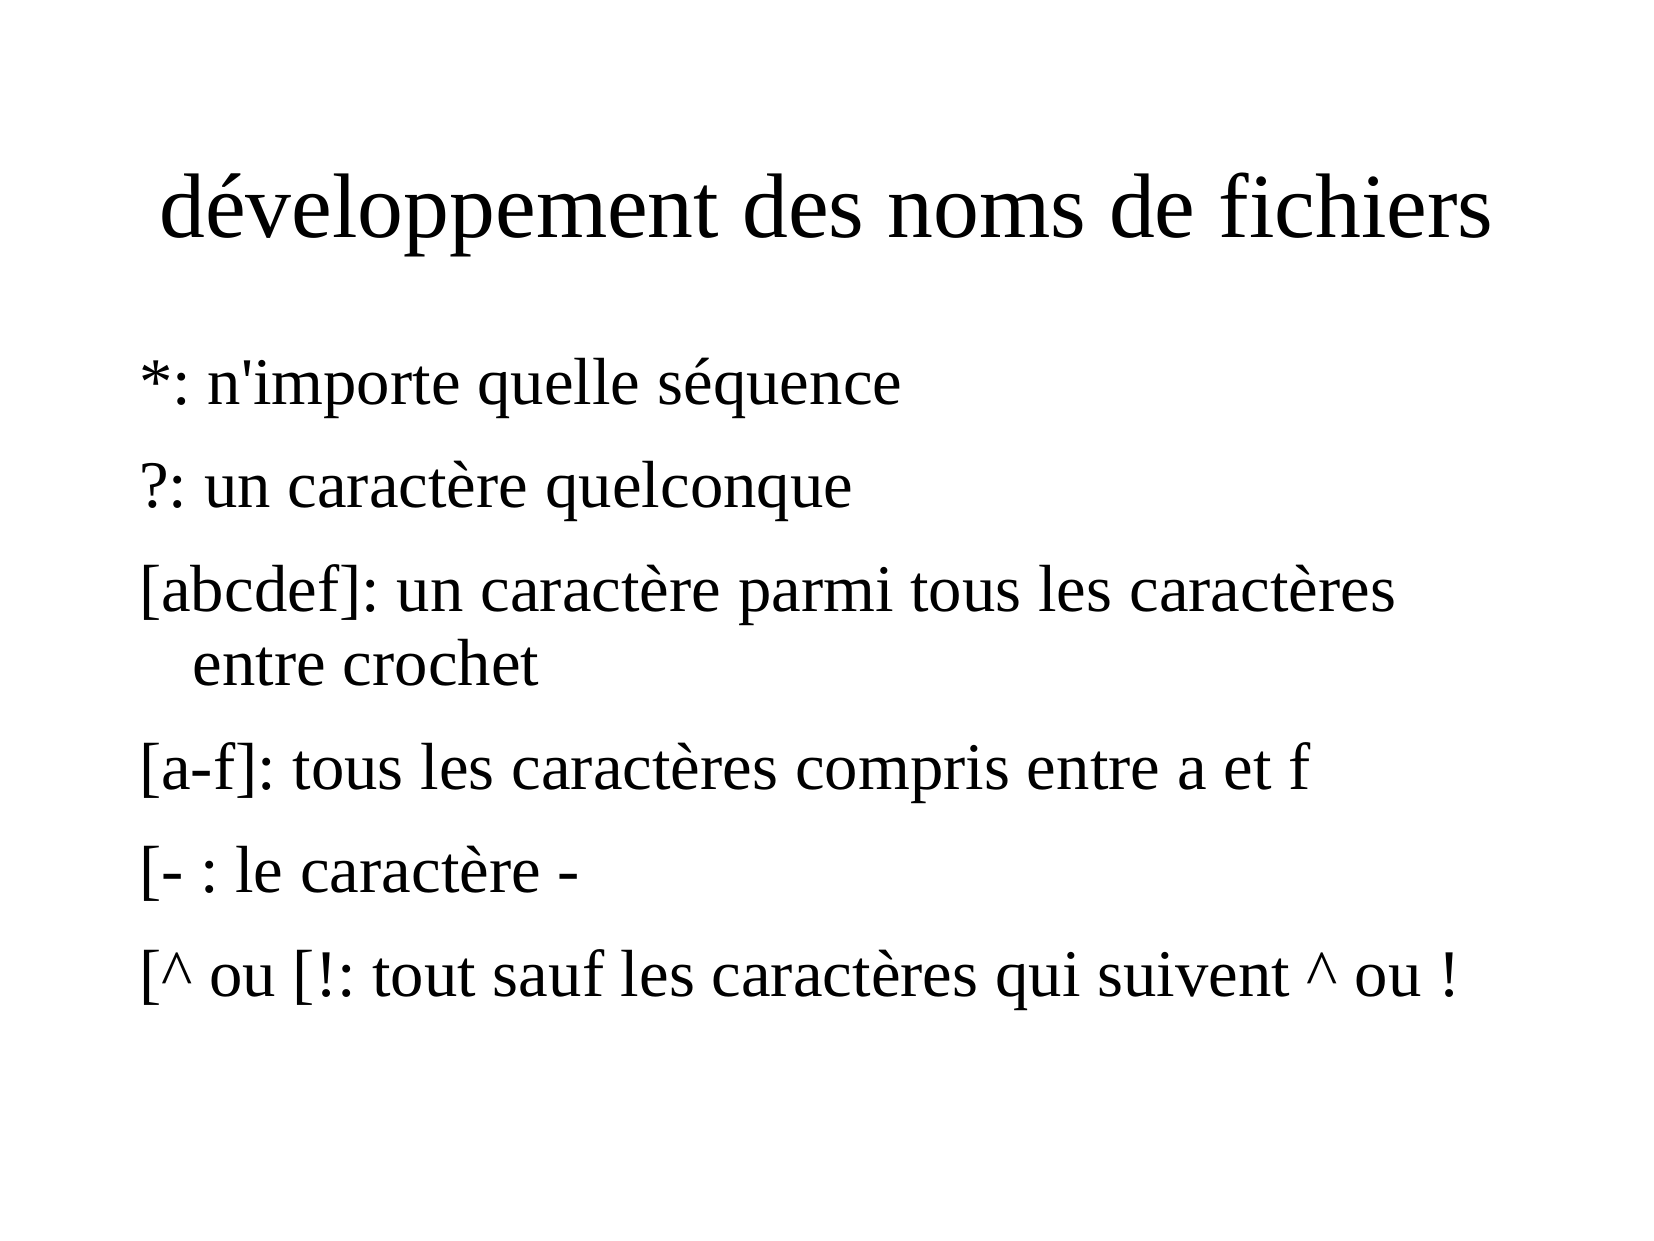

# développement des noms de fichiers
*: n'importe quelle séquence
?: un caractère quelconque
[abcdef]: un caractère parmi tous les caractères entre crochet
[a-f]: tous les caractères compris entre a et f
[- : le caractère -
[^ ou [!: tout sauf les caractères qui suivent ^ ou !